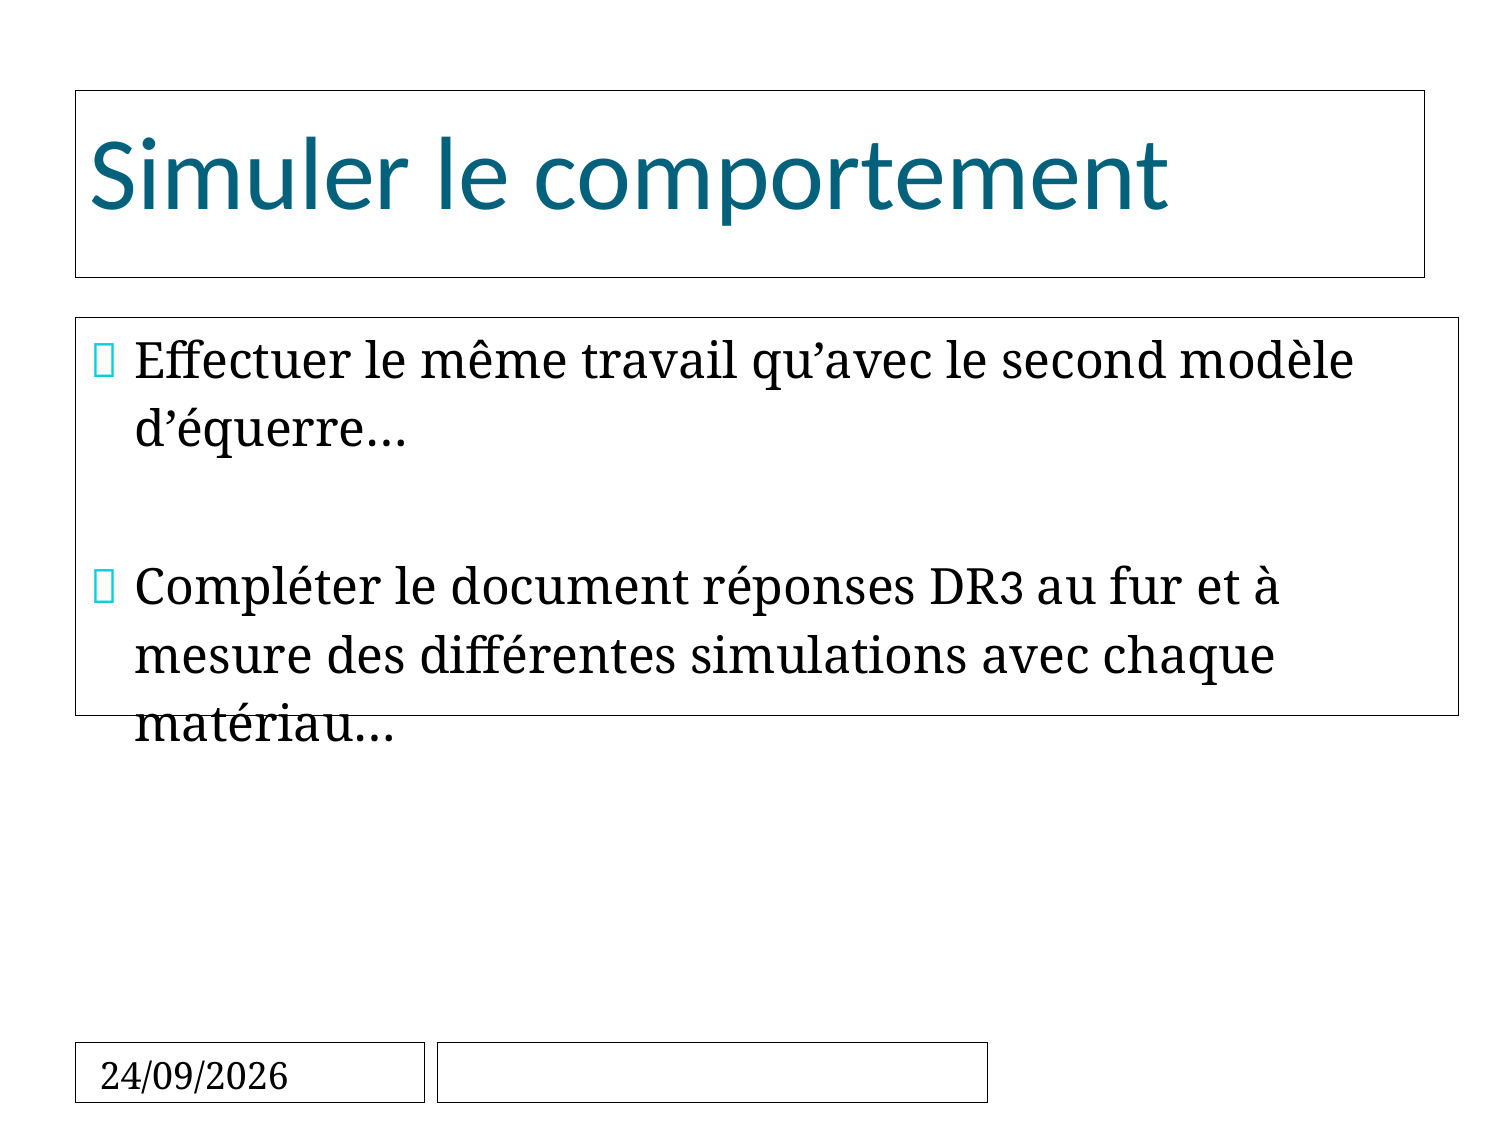

# Simuler le comportement
Effectuer le même travail qu’avec le second modèle d’équerre…
Compléter le document réponses DR3 au fur et à mesure des différentes simulations avec chaque matériau…